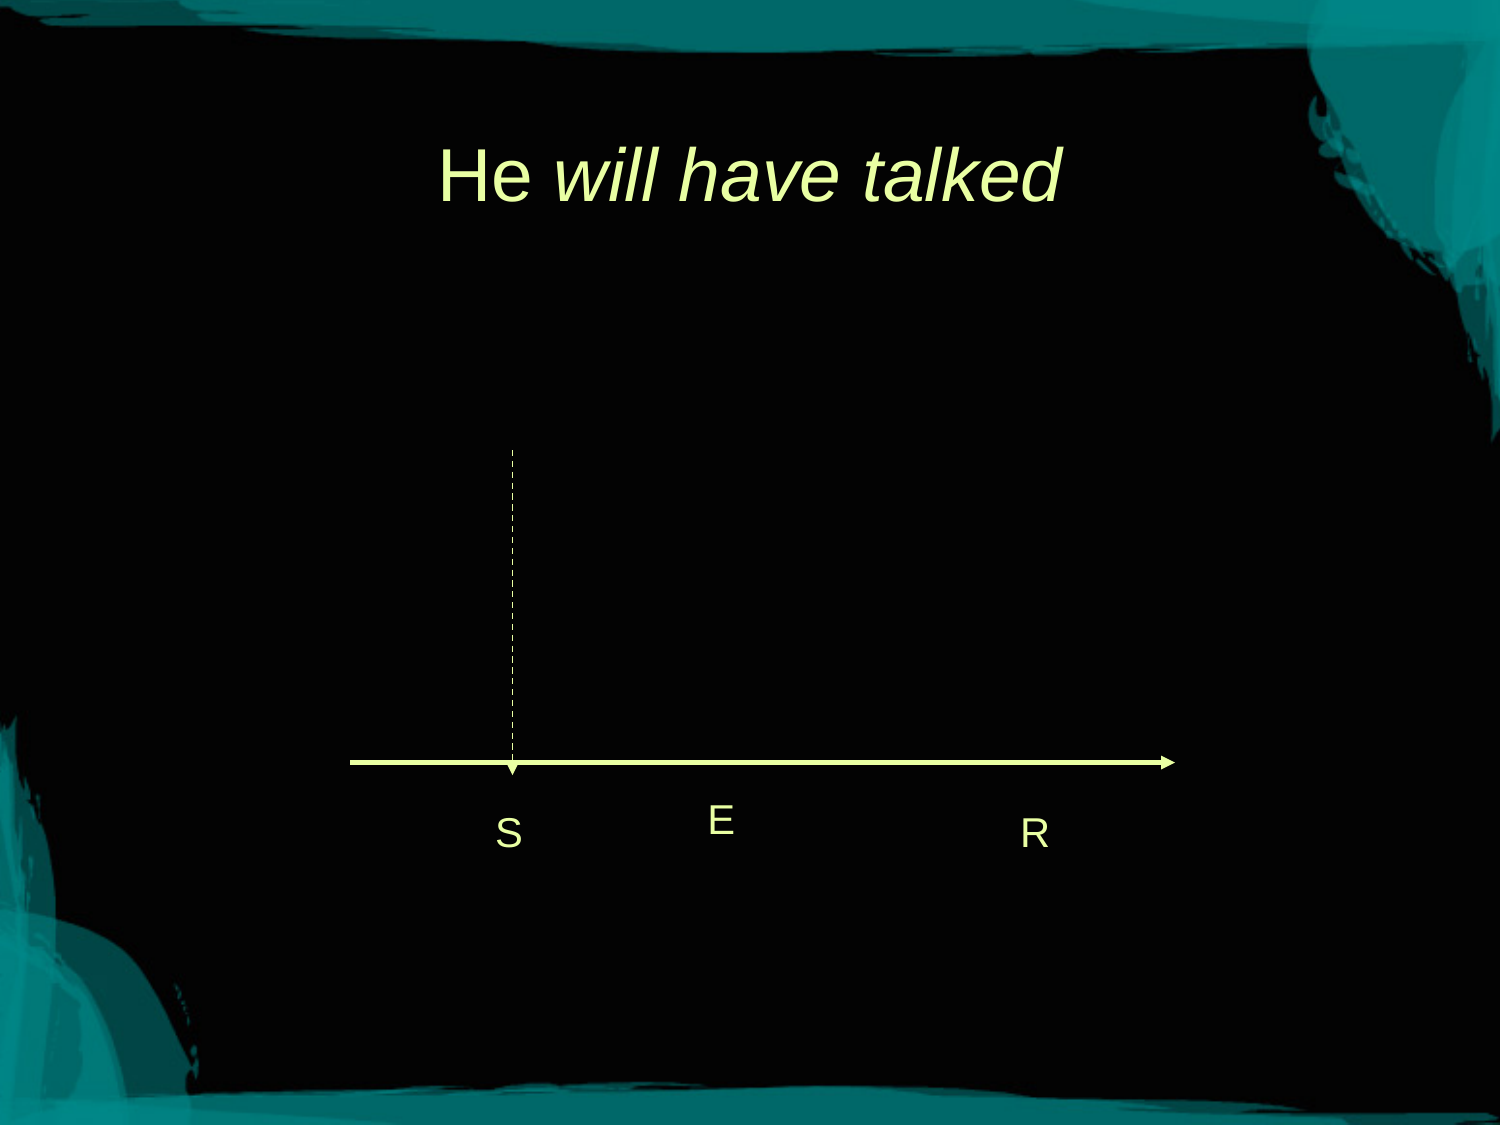

# He will have talked
E
S
R